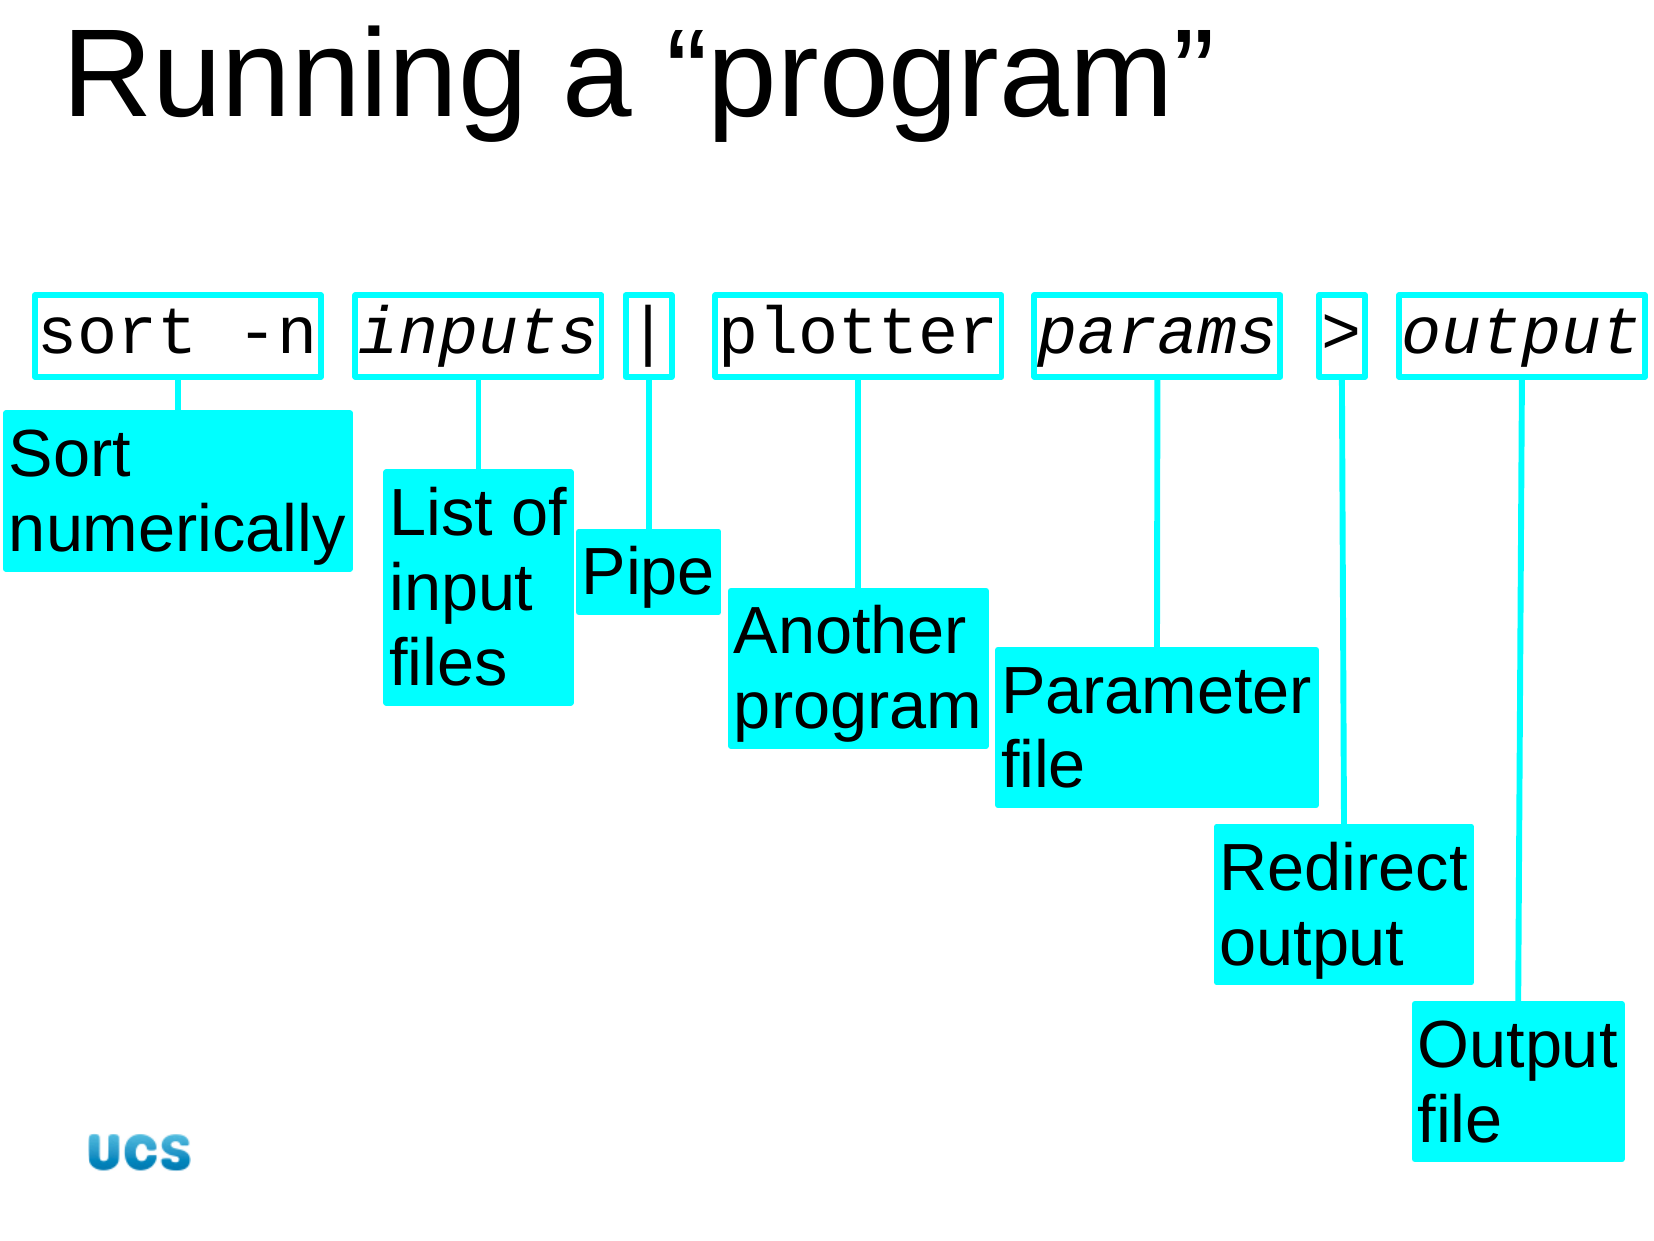

Running a “program”
sort -n
inputs
|
plotter
params
>
output
Sort
numerically
List of
input
files
Pipe
Another
program
Parameter
file
Redirect
output
Output
file
42